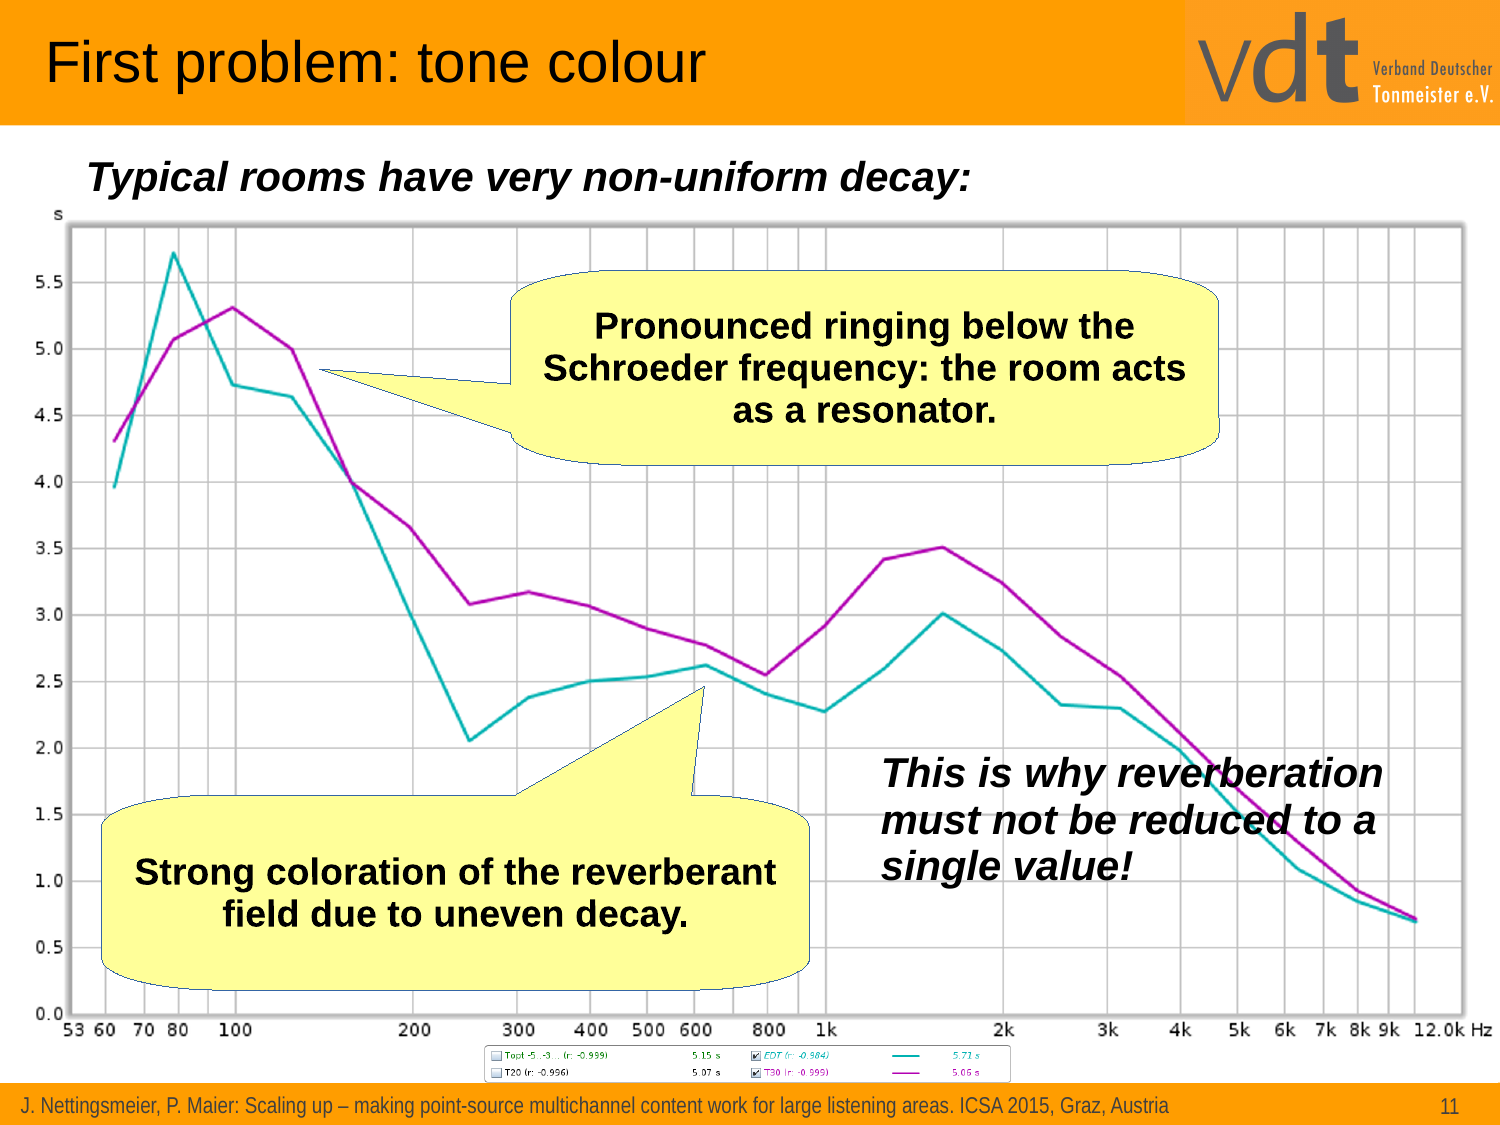

First problem: tone colour
# Typical rooms have very non-uniform decay:
Pronounced ringing below the
Schroeder frequency: the room acts
as a resonator.
This is why reverberation must not be reduced to a single value!
Strong coloration of the reverberant
field due to uneven decay.